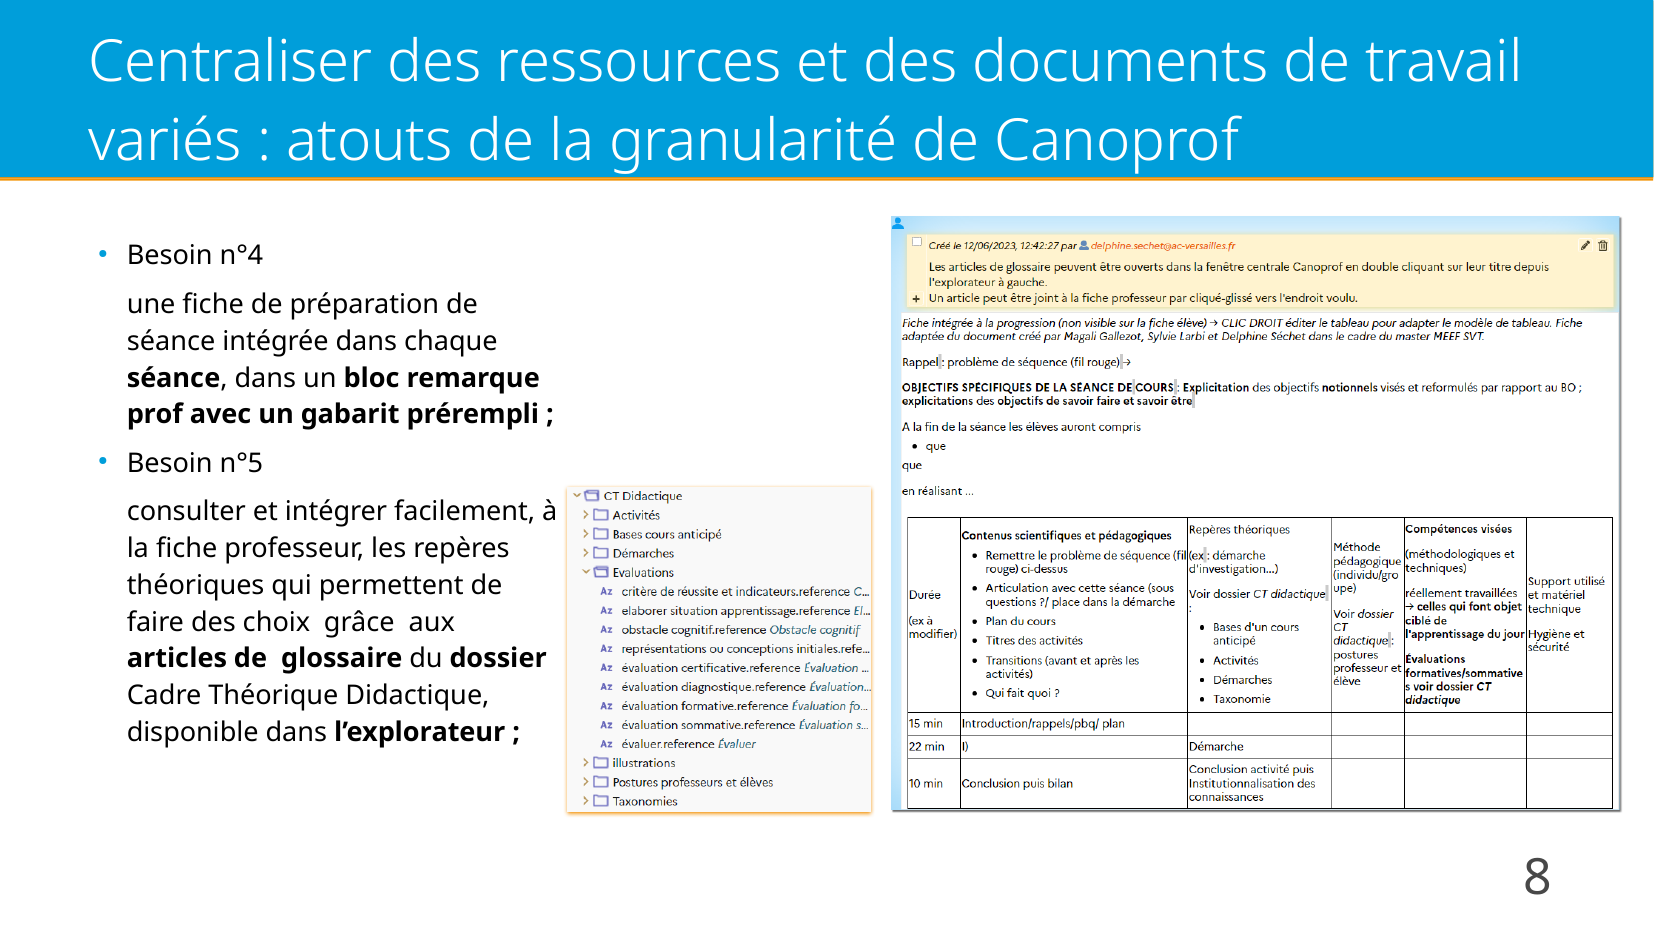

# Centraliser des ressources et des documents de travail variés : atouts de la granularité de Canoprof
Besoin n°4
une fiche de préparation de séance intégrée dans chaque séance, dans un bloc remarque prof avec un gabarit prérempli ;
Besoin n°5
consulter et intégrer facilement, à la fiche professeur, les repères théoriques qui permettent de faire des choix grâce aux articles de glossaire du dossier Cadre Théorique Didactique, disponible dans l’explorateur ;
8